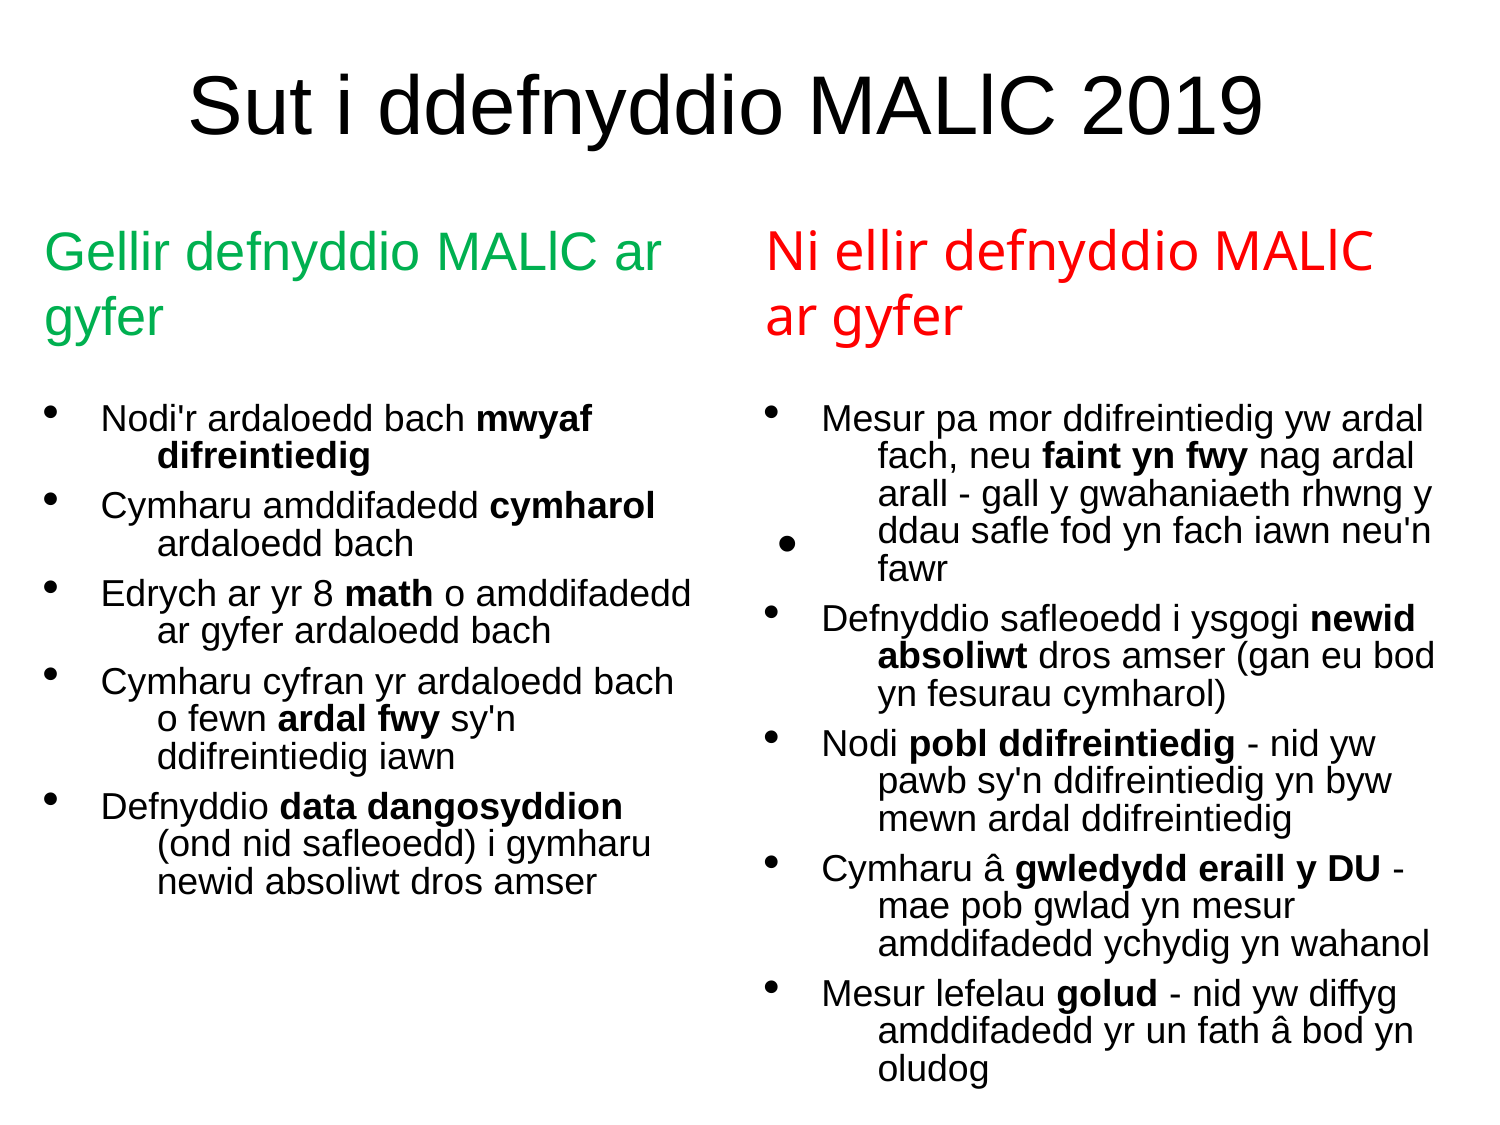

Sut i ddefnyddio MALlC 2019
Gellir defnyddio MALlC ar gyfer
Nodi'r ardaloedd bach mwyaf difreintiedig
Cymharu amddifadedd cymharol ardaloedd bach
Edrych ar yr 8 math o amddifadedd ar gyfer ardaloedd bach
Cymharu cyfran yr ardaloedd bach o fewn ardal fwy sy'n ddifreintiedig iawn
Defnyddio data dangosyddion (ond nid safleoedd) i gymharu newid absoliwt dros amser
Ni ellir defnyddio MALlC ar gyfer
Mesur pa mor ddifreintiedig yw ardal fach, neu faint yn fwy nag ardal arall - gall y gwahaniaeth rhwng y ddau safle fod yn fach iawn neu'n fawr
Defnyddio safleoedd i ysgogi newid absoliwt dros amser (gan eu bod yn fesurau cymharol)
Nodi pobl ddifreintiedig - nid yw pawb sy'n ddifreintiedig yn byw mewn ardal ddifreintiedig
Cymharu â gwledydd eraill y DU - mae pob gwlad yn mesur amddifadedd ychydig yn wahanol
Mesur lefelau golud - nid yw diffyg amddifadedd yr un fath â bod yn oludog
#